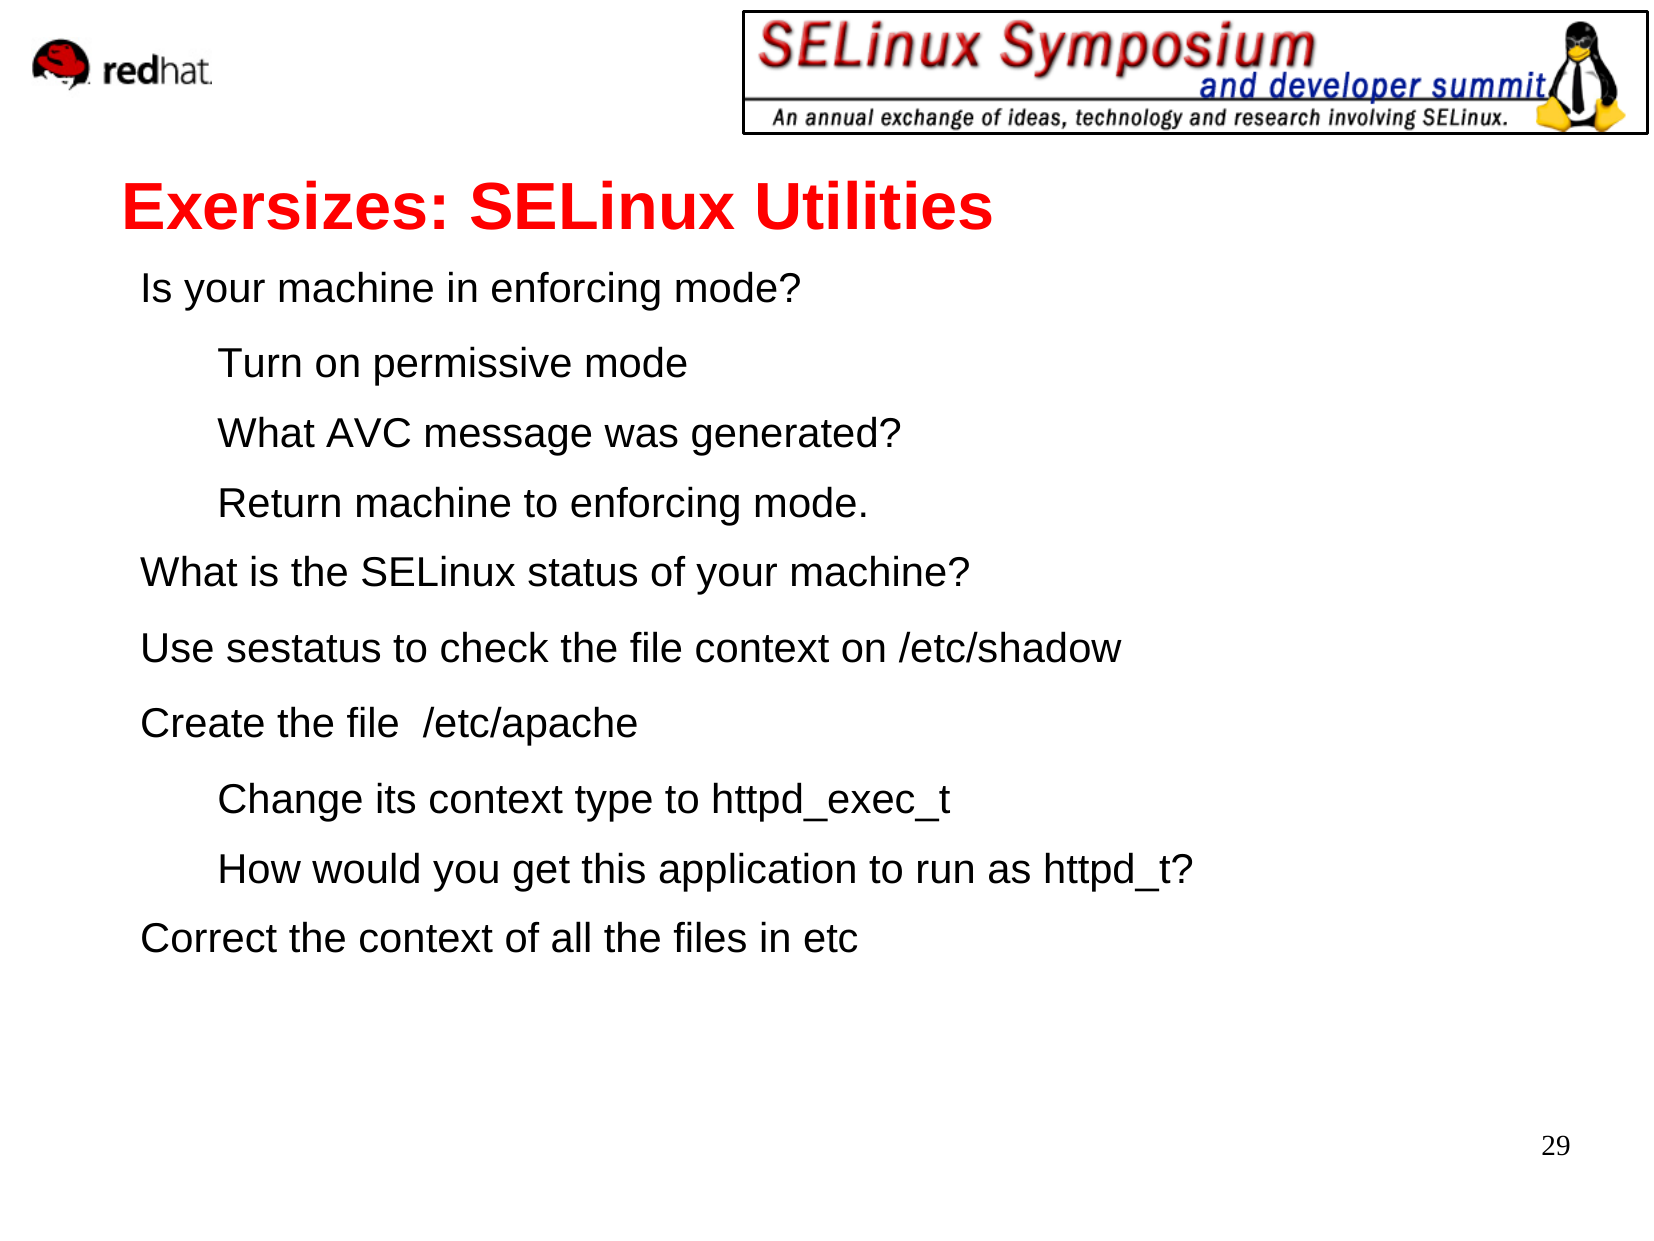

# Exersizes: SELinux Utilities
Is your machine in enforcing mode?
Turn on permissive mode
What AVC message was generated?
Return machine to enforcing mode.
What is the SELinux status of your machine?
Use sestatus to check the file context on /etc/shadow
Create the file /etc/apache
Change its context type to httpd_exec_t
How would you get this application to run as httpd_t?
Correct the context of all the files in etc